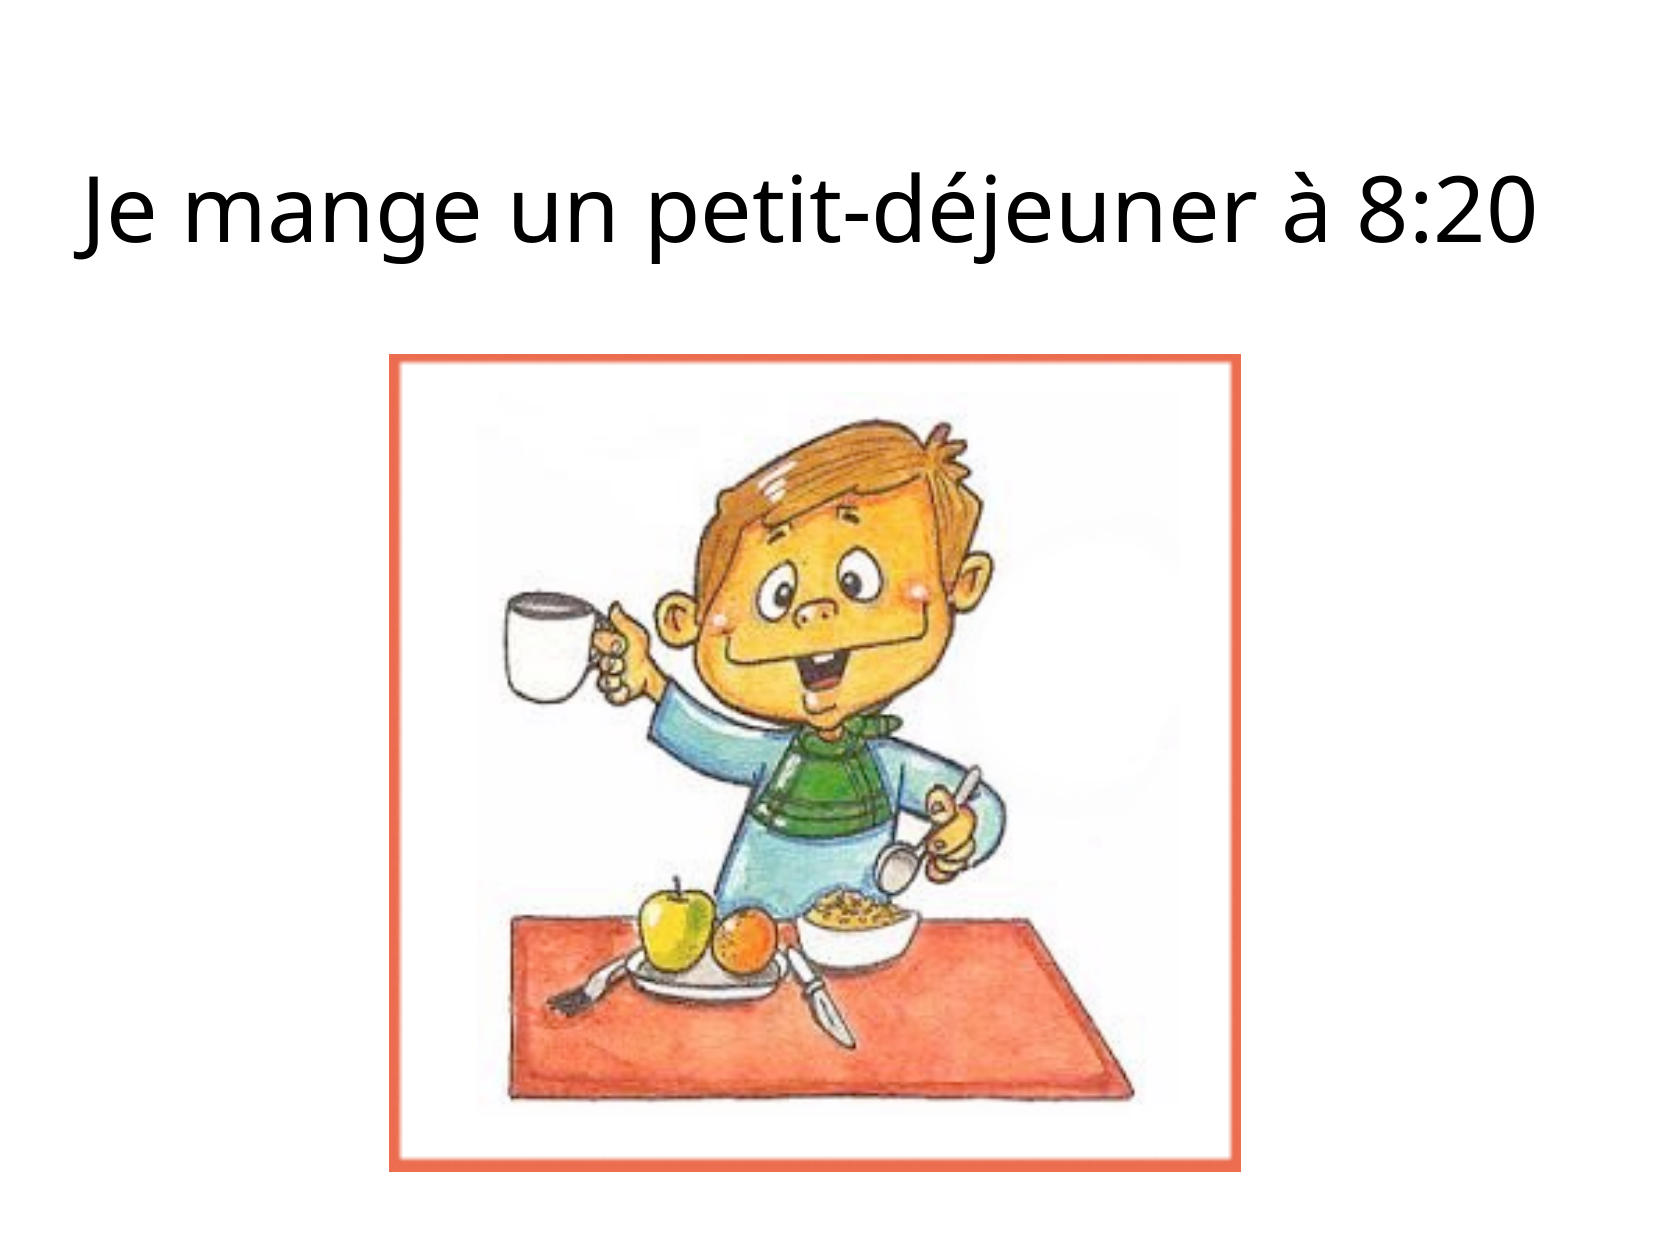

# Je mange un petit-déjeuner à 8:20